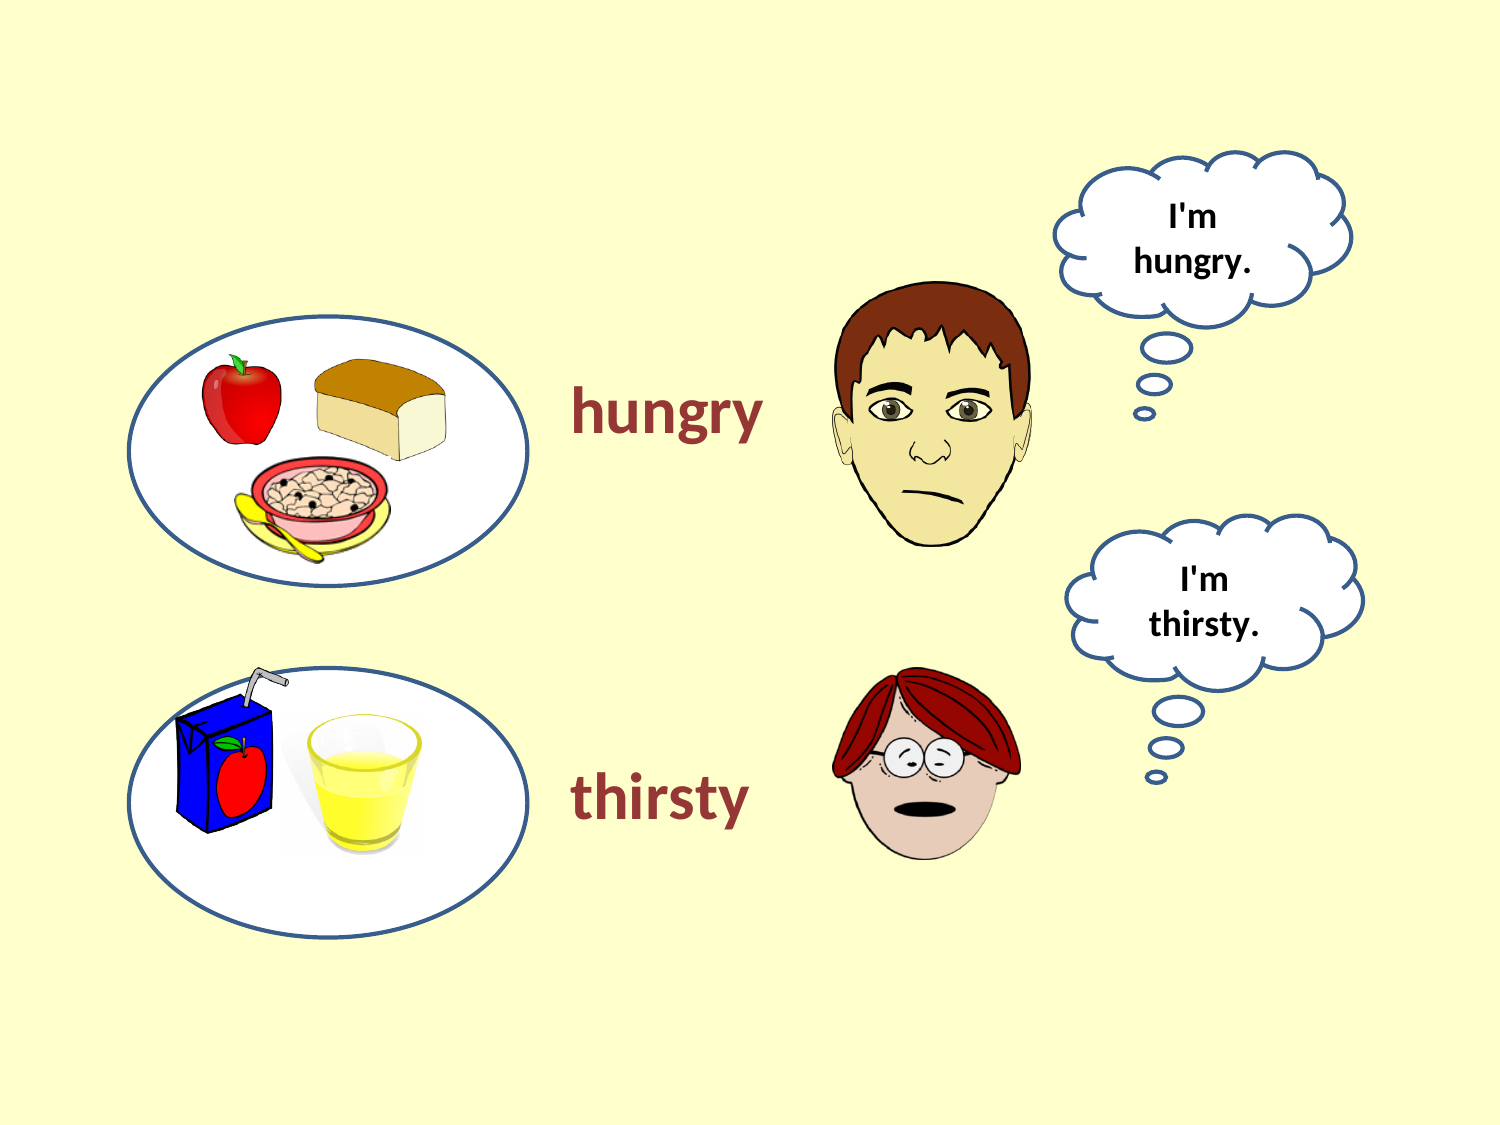

I'm hungry.
# hungry
 thirsty
I'm thirsty.